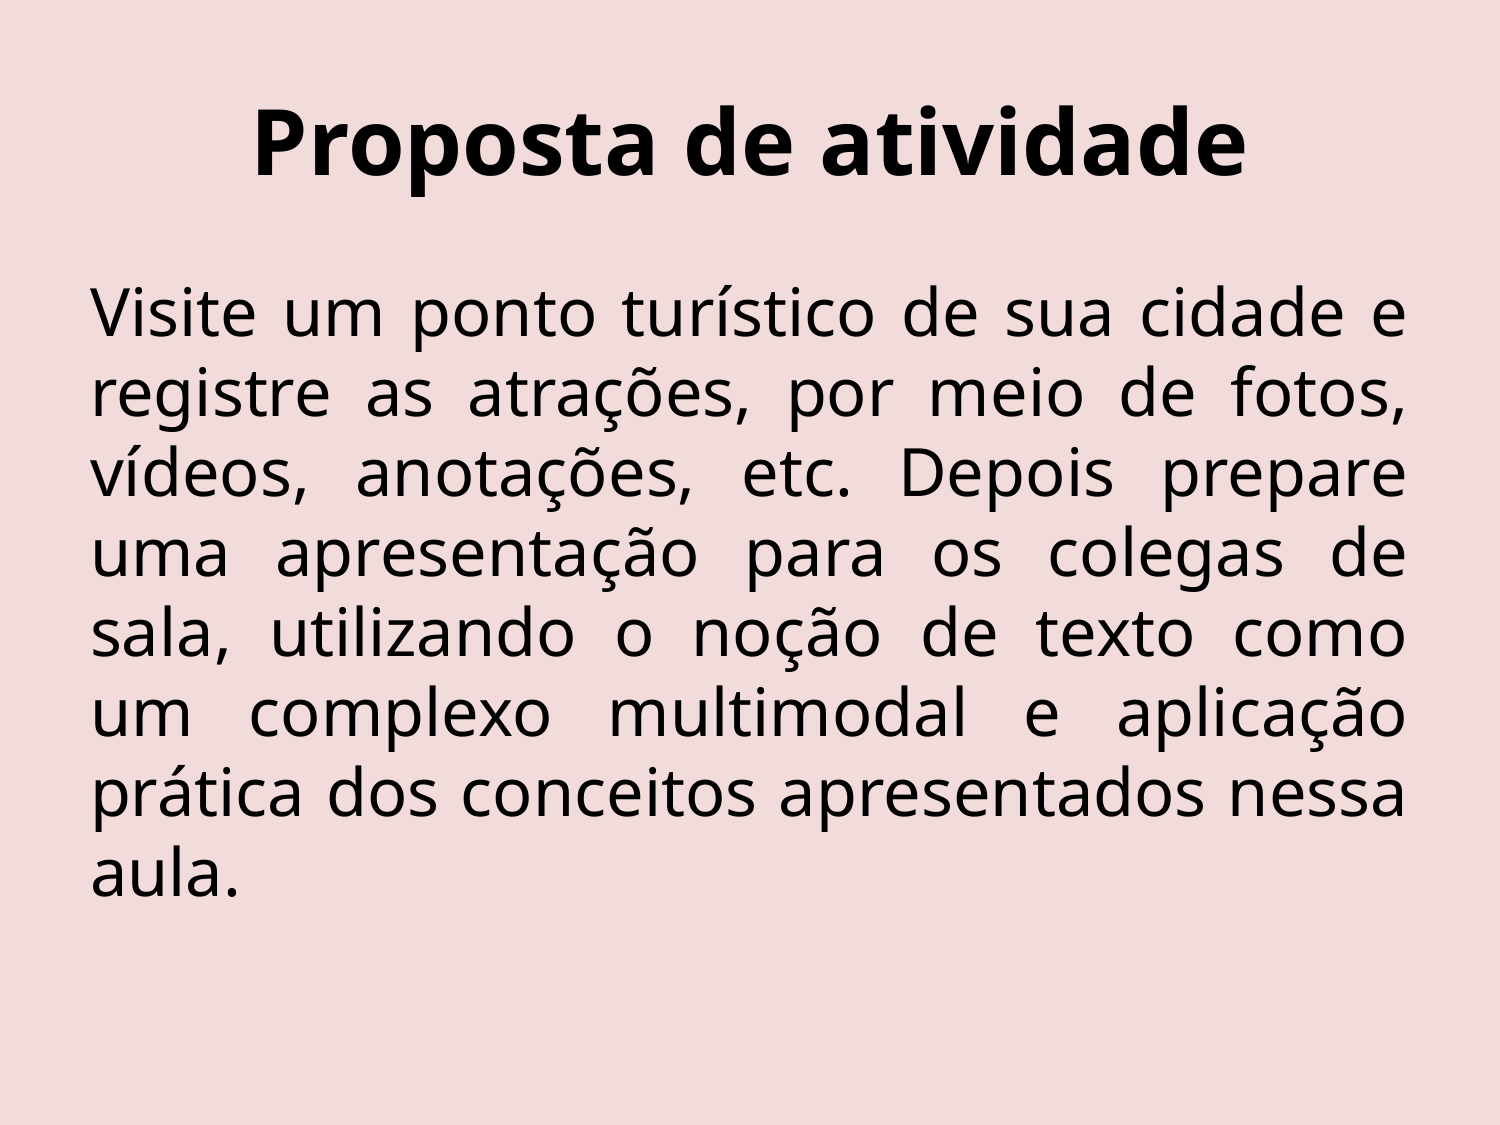

# Proposta de atividade
Visite um ponto turístico de sua cidade e registre as atrações, por meio de fotos, vídeos, anotações, etc. Depois prepare uma apresentação para os colegas de sala, utilizando o noção de texto como um complexo multimodal e aplicação prática dos conceitos apresentados nessa aula.